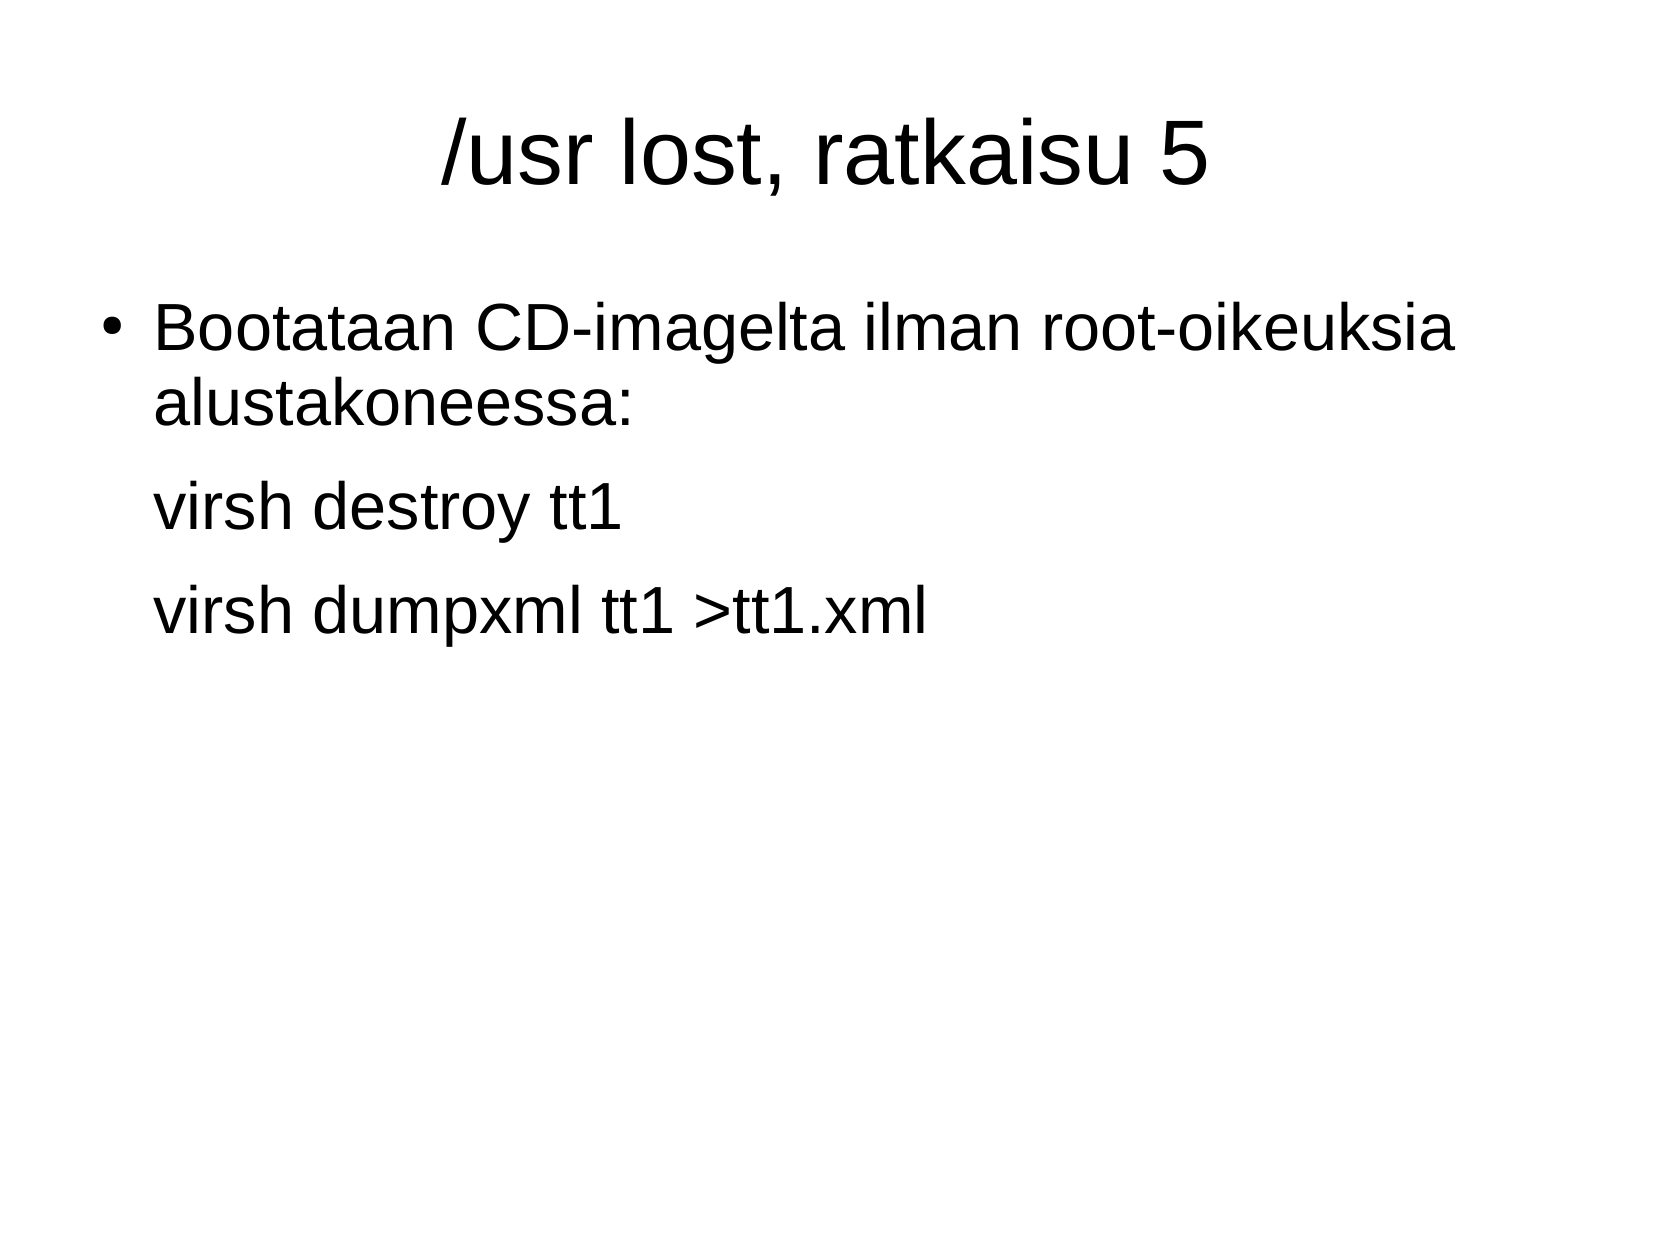

# /usr lost, ratkaisu 5
Bootataan CD-imagelta ilman root-oikeuksia alustakoneessa:
virsh destroy tt1
virsh dumpxml tt1 >tt1.xml